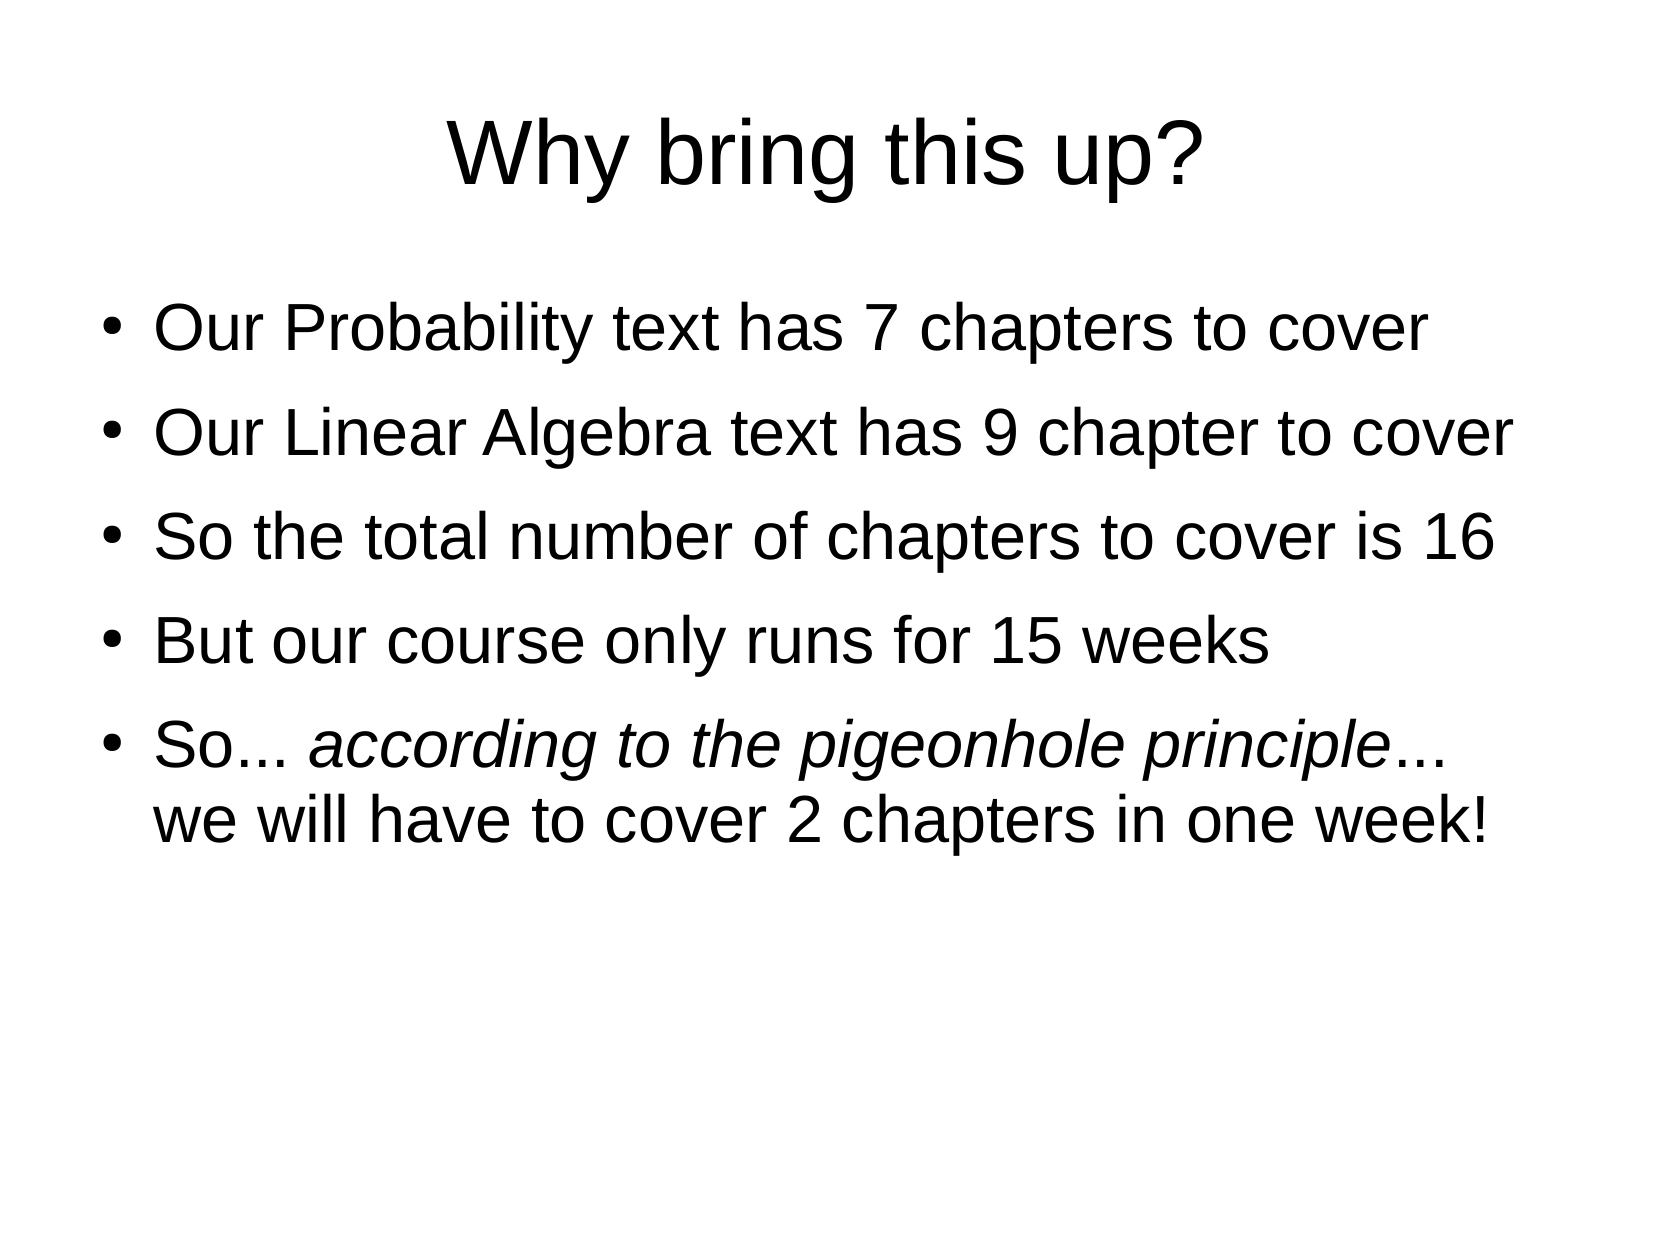

# Why bring this up?
Our Probability text has 7 chapters to cover
Our Linear Algebra text has 9 chapter to cover
So the total number of chapters to cover is 16
But our course only runs for 15 weeks
So... according to the pigeonhole principle... we will have to cover 2 chapters in one week!